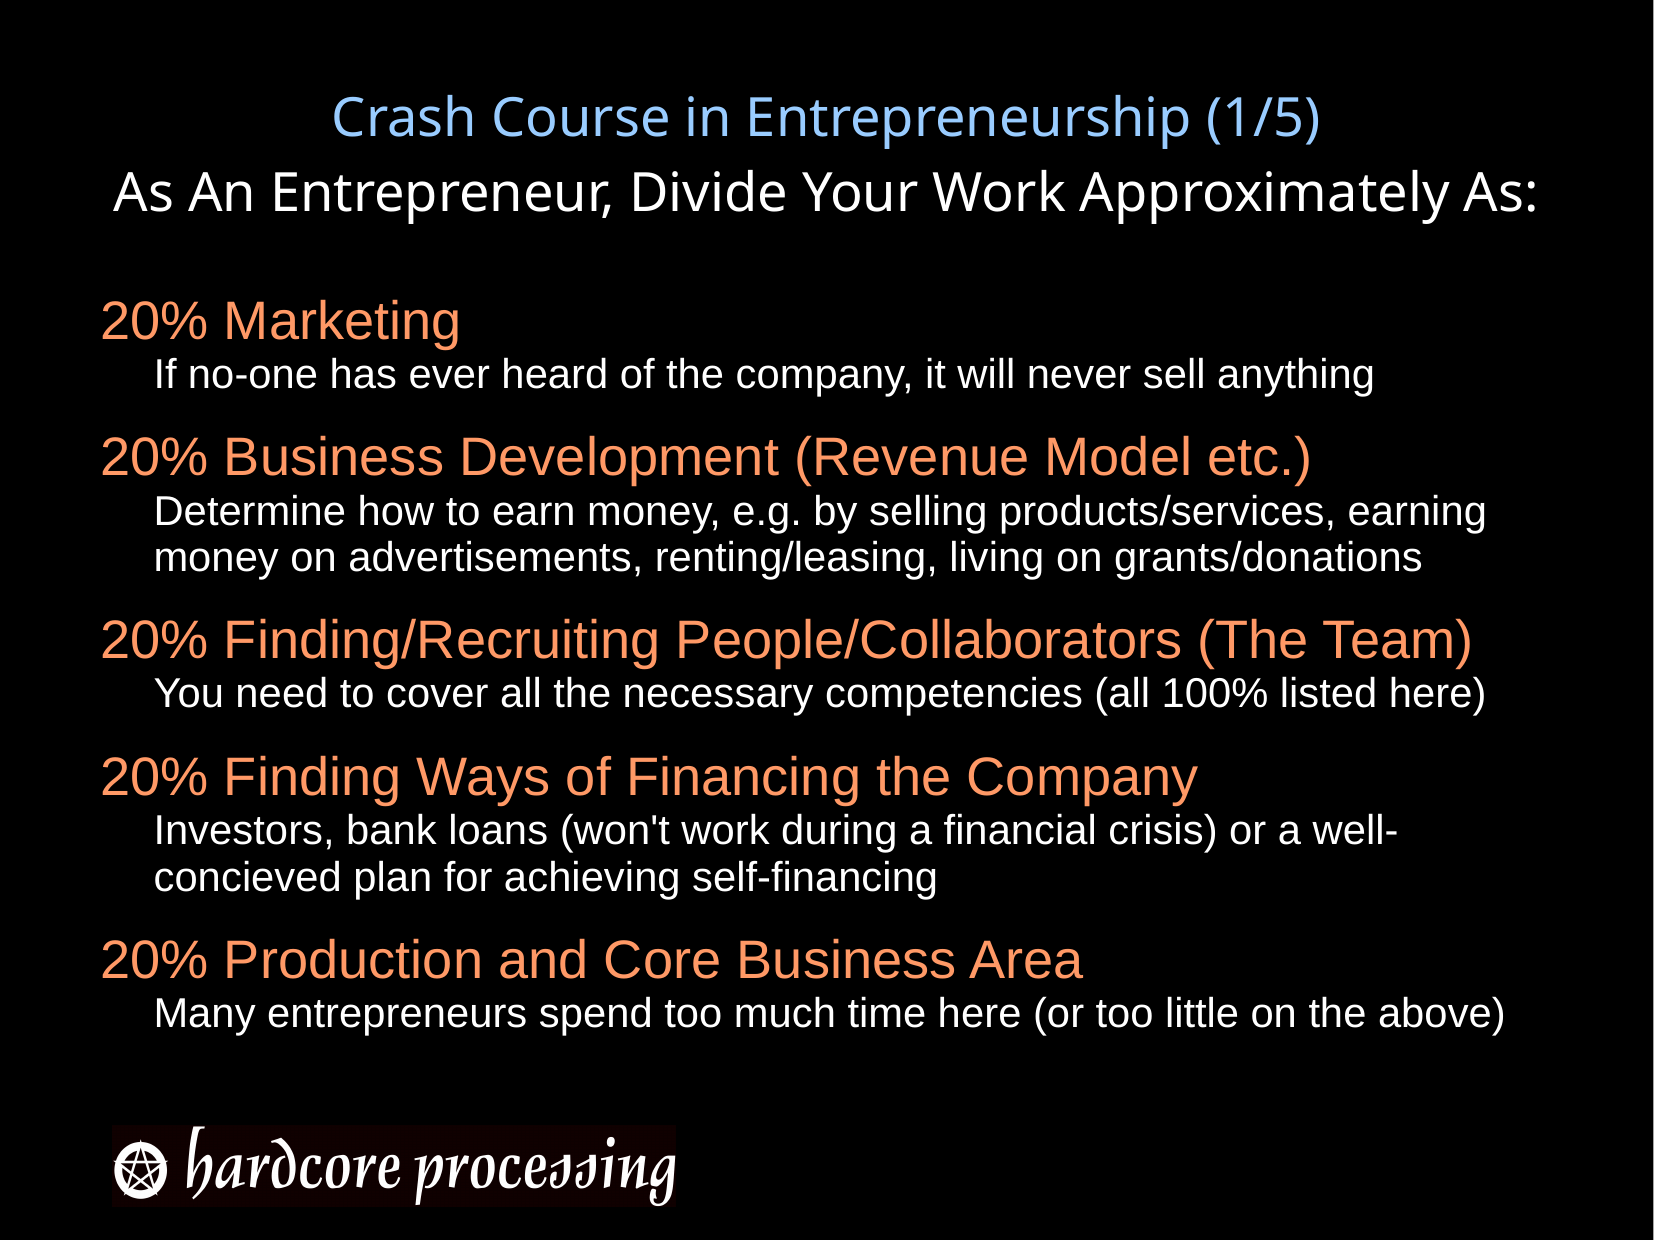

# Crash Course in Entrepreneurship (1/5) As An Entrepreneur, Divide Your Work Approximately As:
20% Marketing
If no-one has ever heard of the company, it will never sell anything
20% Business Development (Revenue Model etc.)
Determine how to earn money, e.g. by selling products/services, earning money on advertisements, renting/leasing, living on grants/donations
20% Finding/Recruiting People/Collaborators (The Team)
You need to cover all the necessary competencies (all 100% listed here)
20% Finding Ways of Financing the Company
Investors, bank loans (won't work during a financial crisis) or a well-concieved plan for achieving self-financing
20% Production and Core Business Area
Many entrepreneurs spend too much time here (or too little on the above)